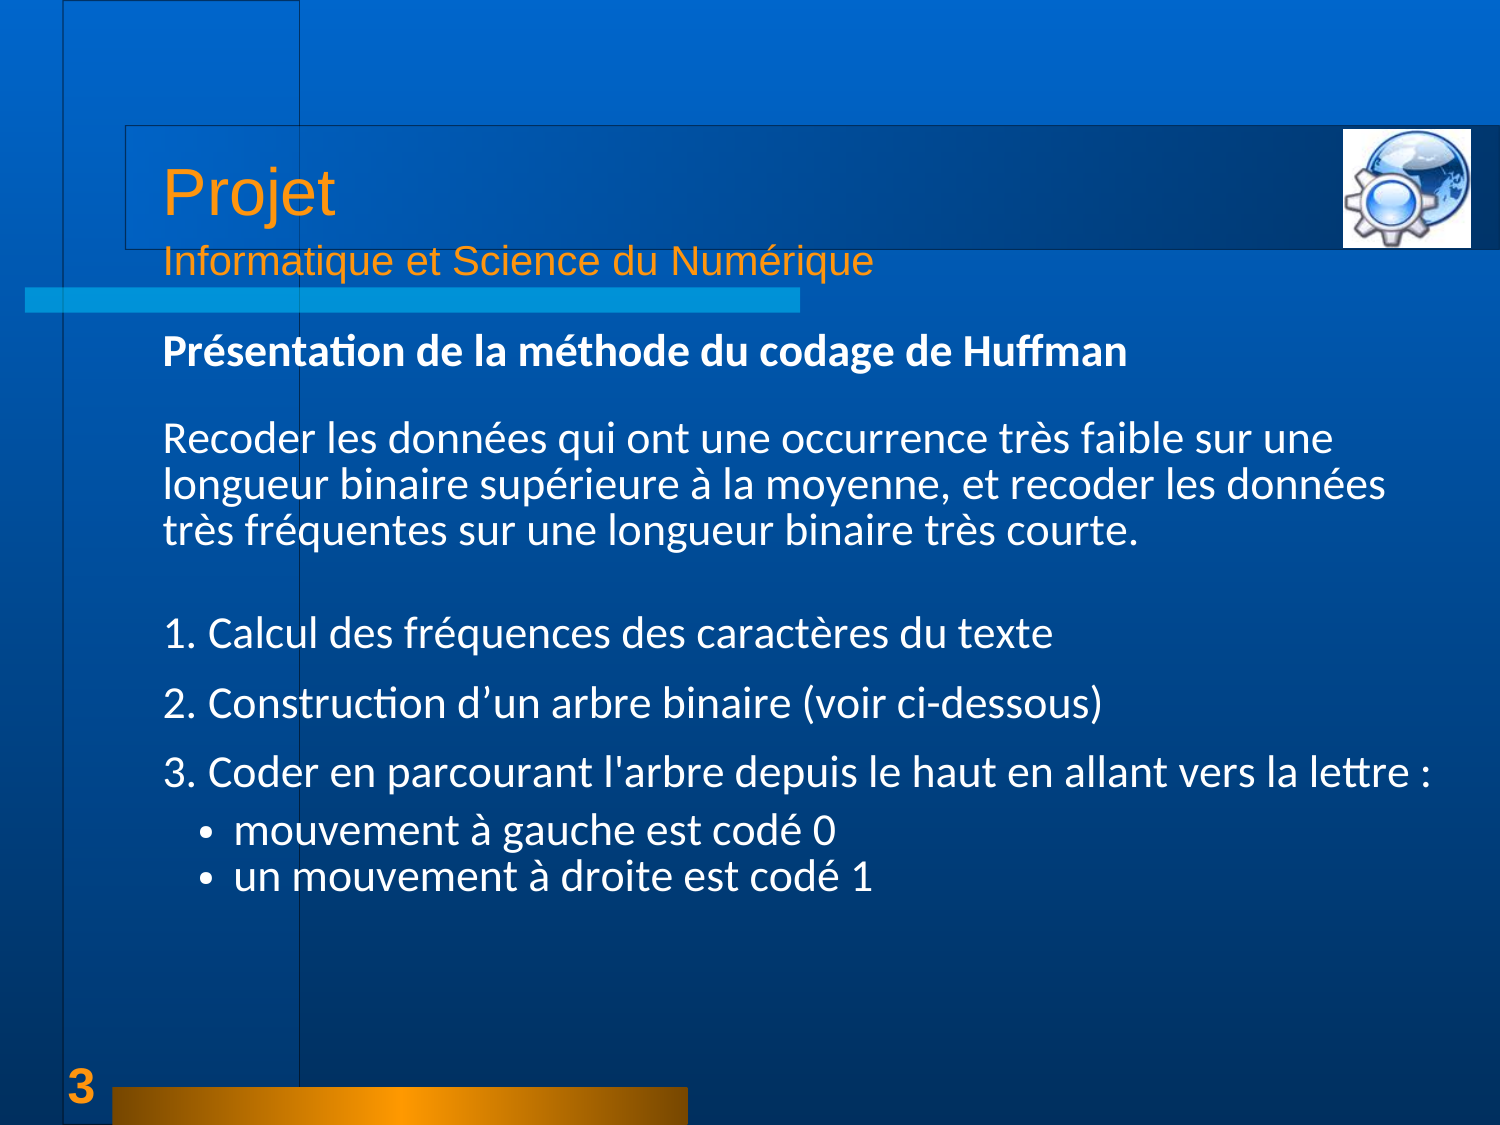

Présentation de la méthode du codage de Huffman
Recoder les données qui ont une occurrence très faible sur une longueur binaire supérieure à la moyenne, et recoder les données très fréquentes sur une longueur binaire très courte.
 Calcul des fréquences des caractères du texte
 Construction d’un arbre binaire (voir ci-dessous)
 Coder en parcourant l'arbre depuis le haut en allant vers la lettre :
mouvement à gauche est codé 0
un mouvement à droite est codé 1